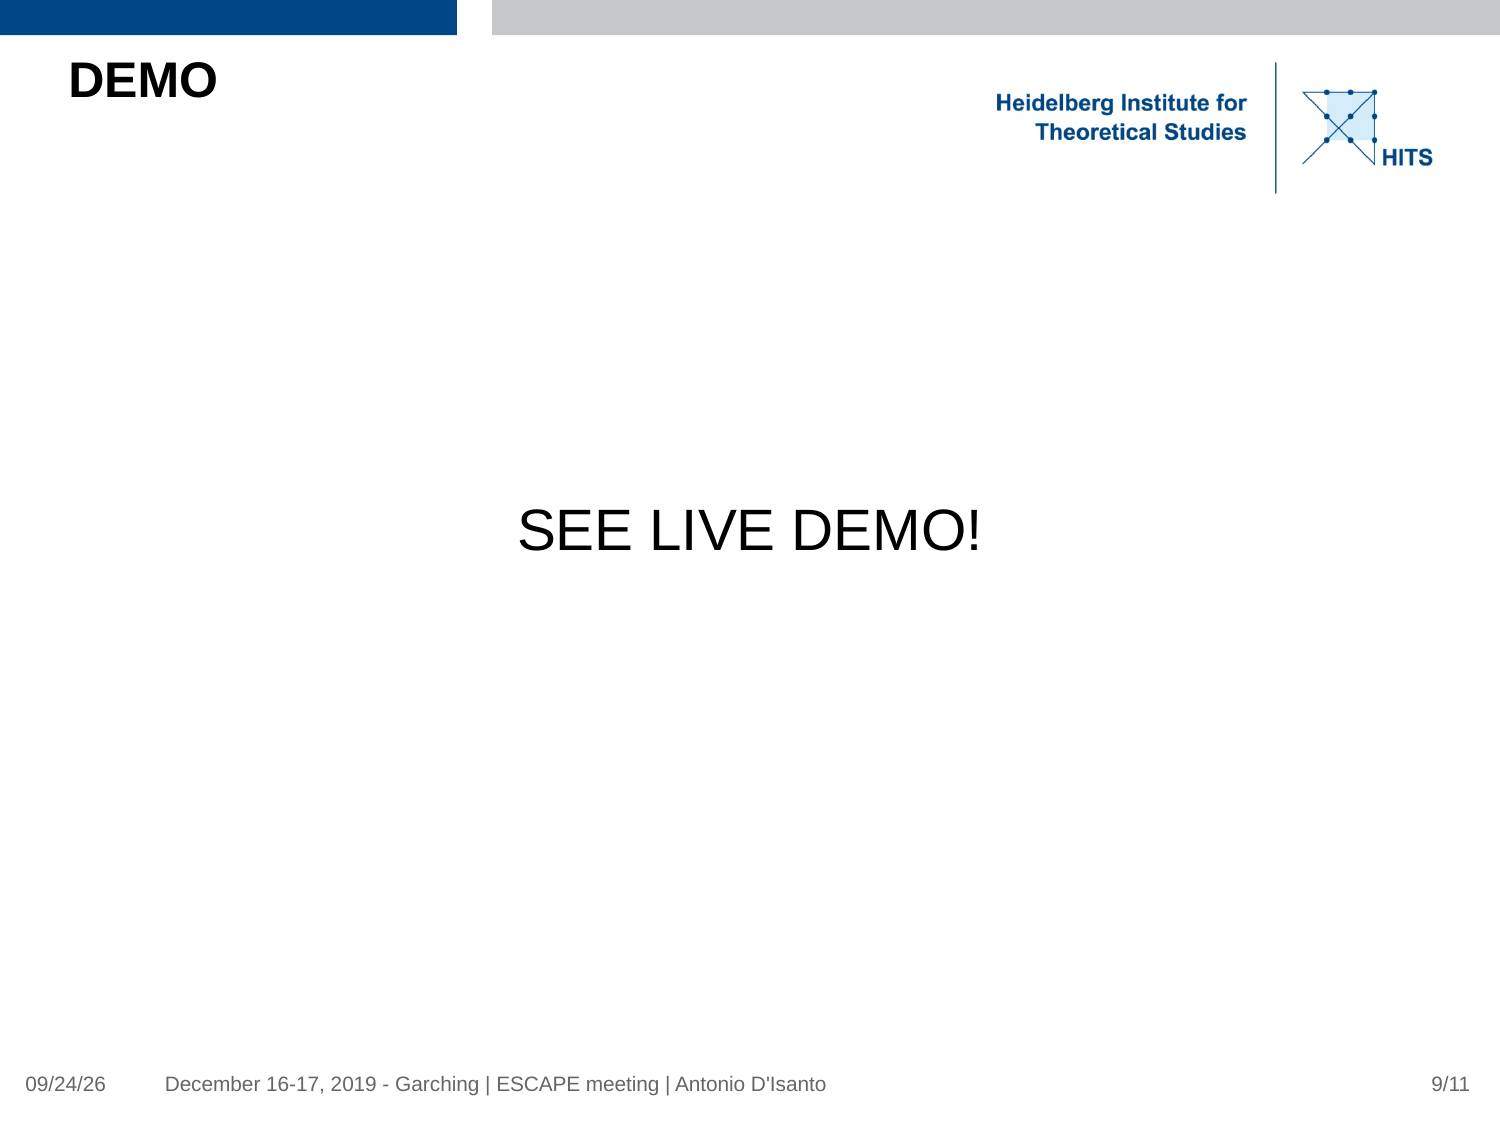

# DEMO
SEE LIVE DEMO!
December 16-17, 2019 - Garching | ESCAPE meeting | Antonio D'Isanto
9